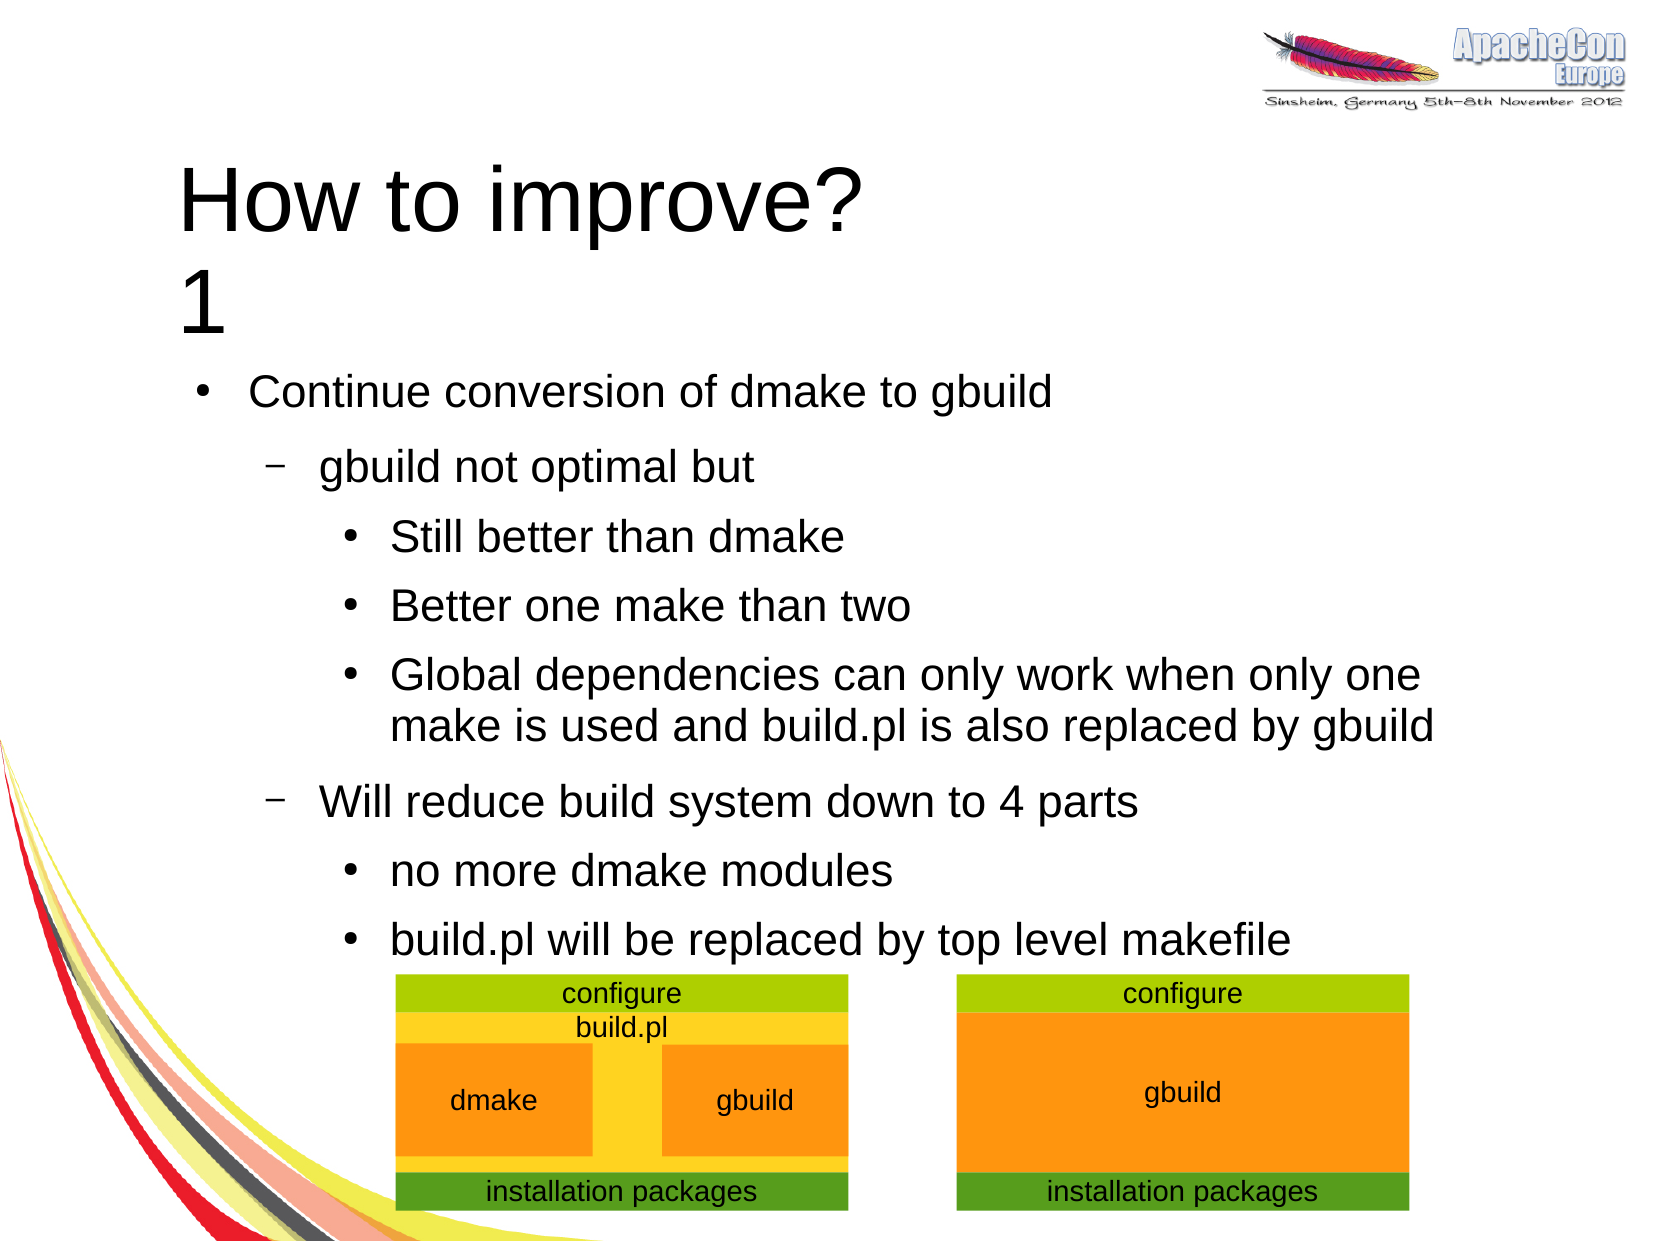

# How to improve? 1
Continue conversion of dmake to gbuild
gbuild not optimal but
Still better than dmake
Better one make than two
Global dependencies can only work when only one make is used and build.pl is also replaced by gbuild
Will reduce build system down to 4 parts
no more dmake modules
build.pl will be replaced by top level makefile
configure
configure
build.pl
gbuild
dmake
gbuild
installation packages
installation packages